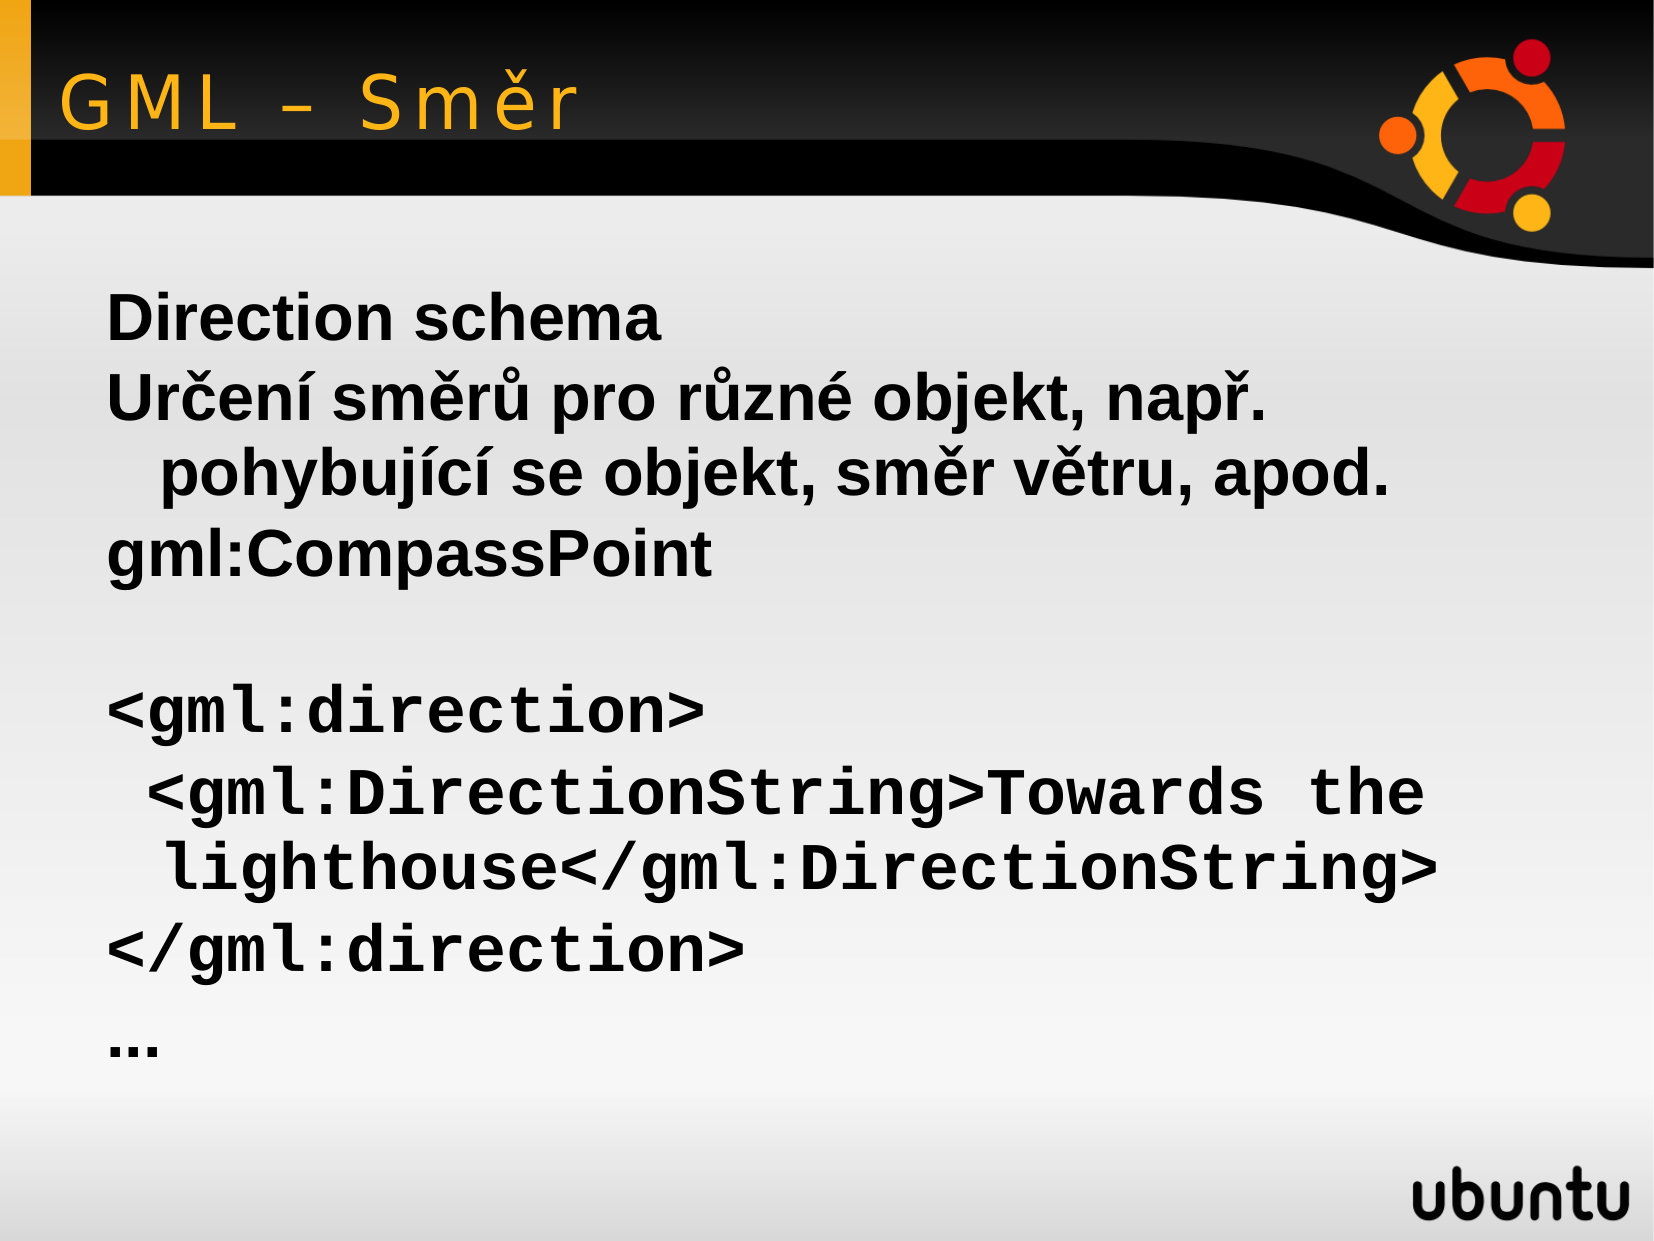

# GML – Směr
Direction schema
Určení směrů pro různé objekt, např. pohybující se objekt, směr větru, apod.
gml:CompassPoint
<gml:direction>
 <gml:DirectionString>Towards the lighthouse</gml:DirectionString>
</gml:direction>
...